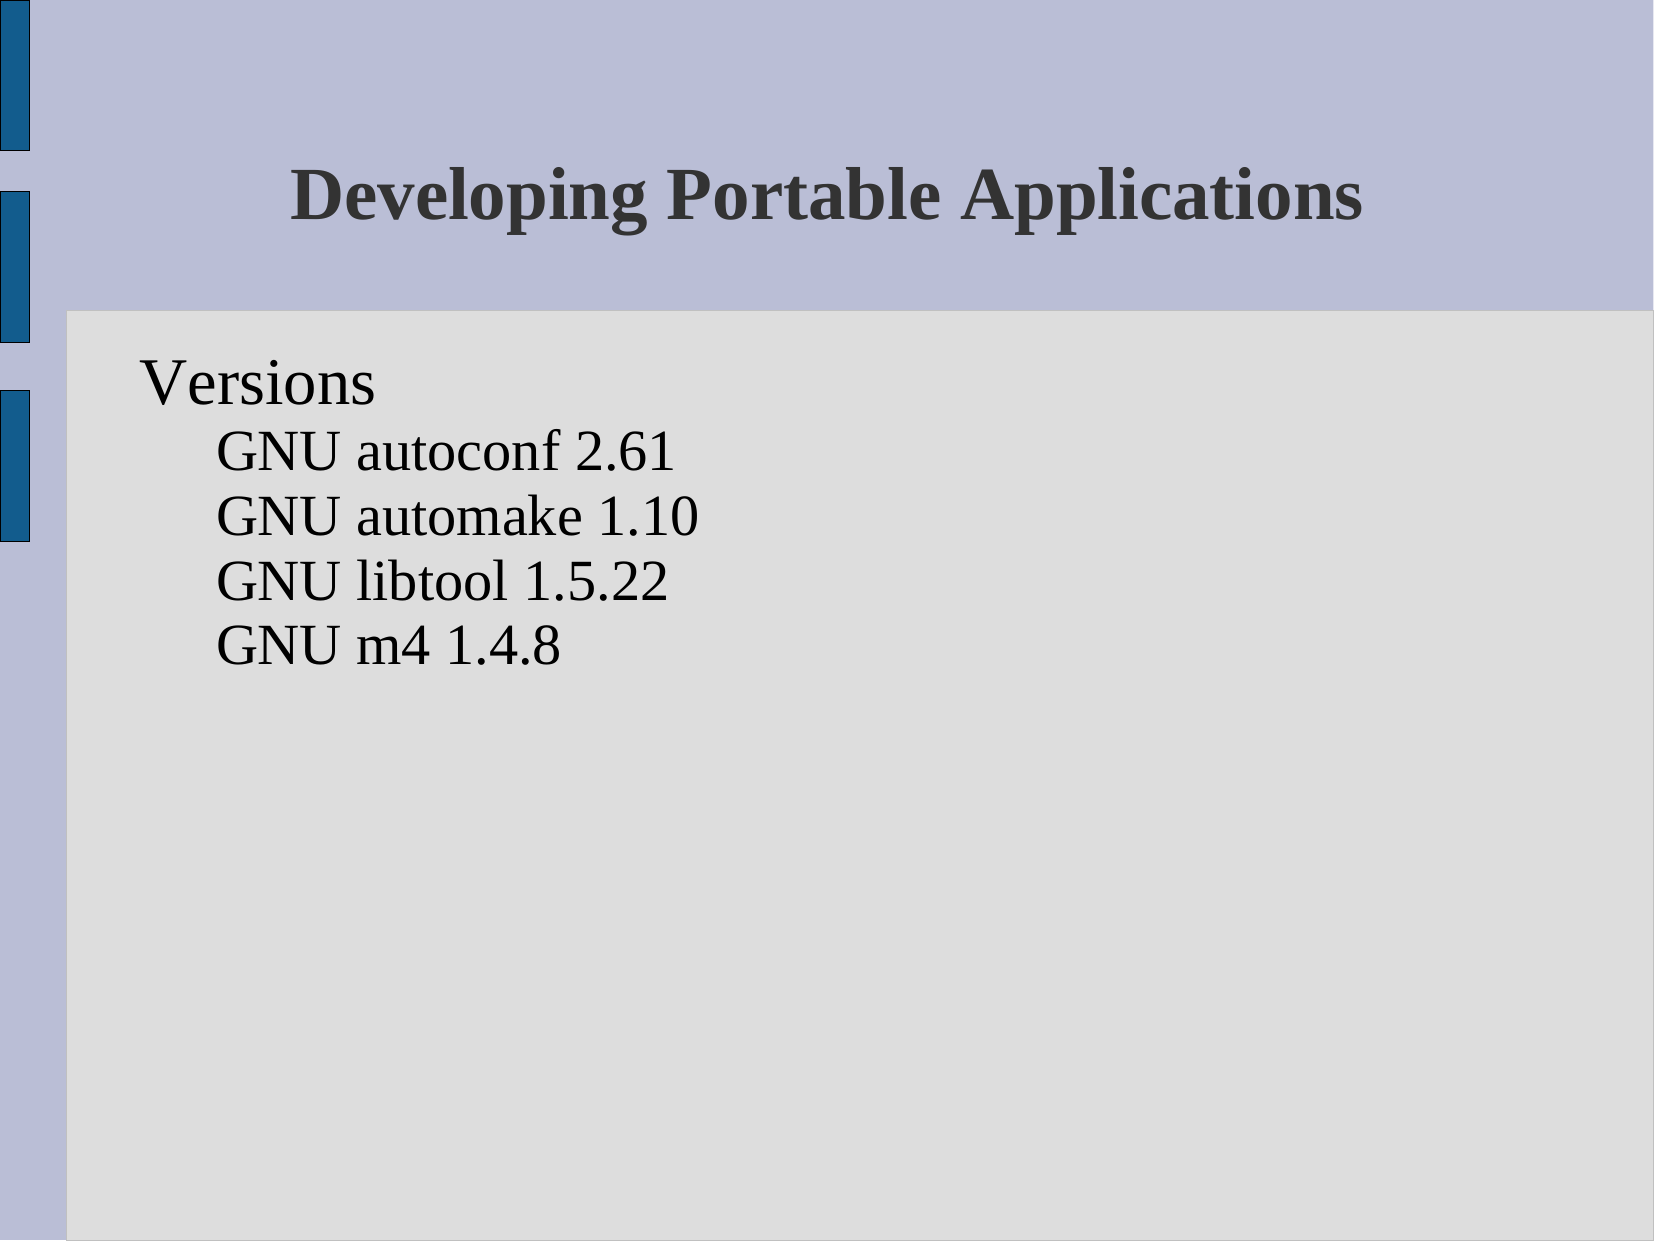

# Developing Portable Applications
Versions
GNU autoconf 2.61
GNU automake 1.10
GNU libtool 1.5.22
GNU m4 1.4.8